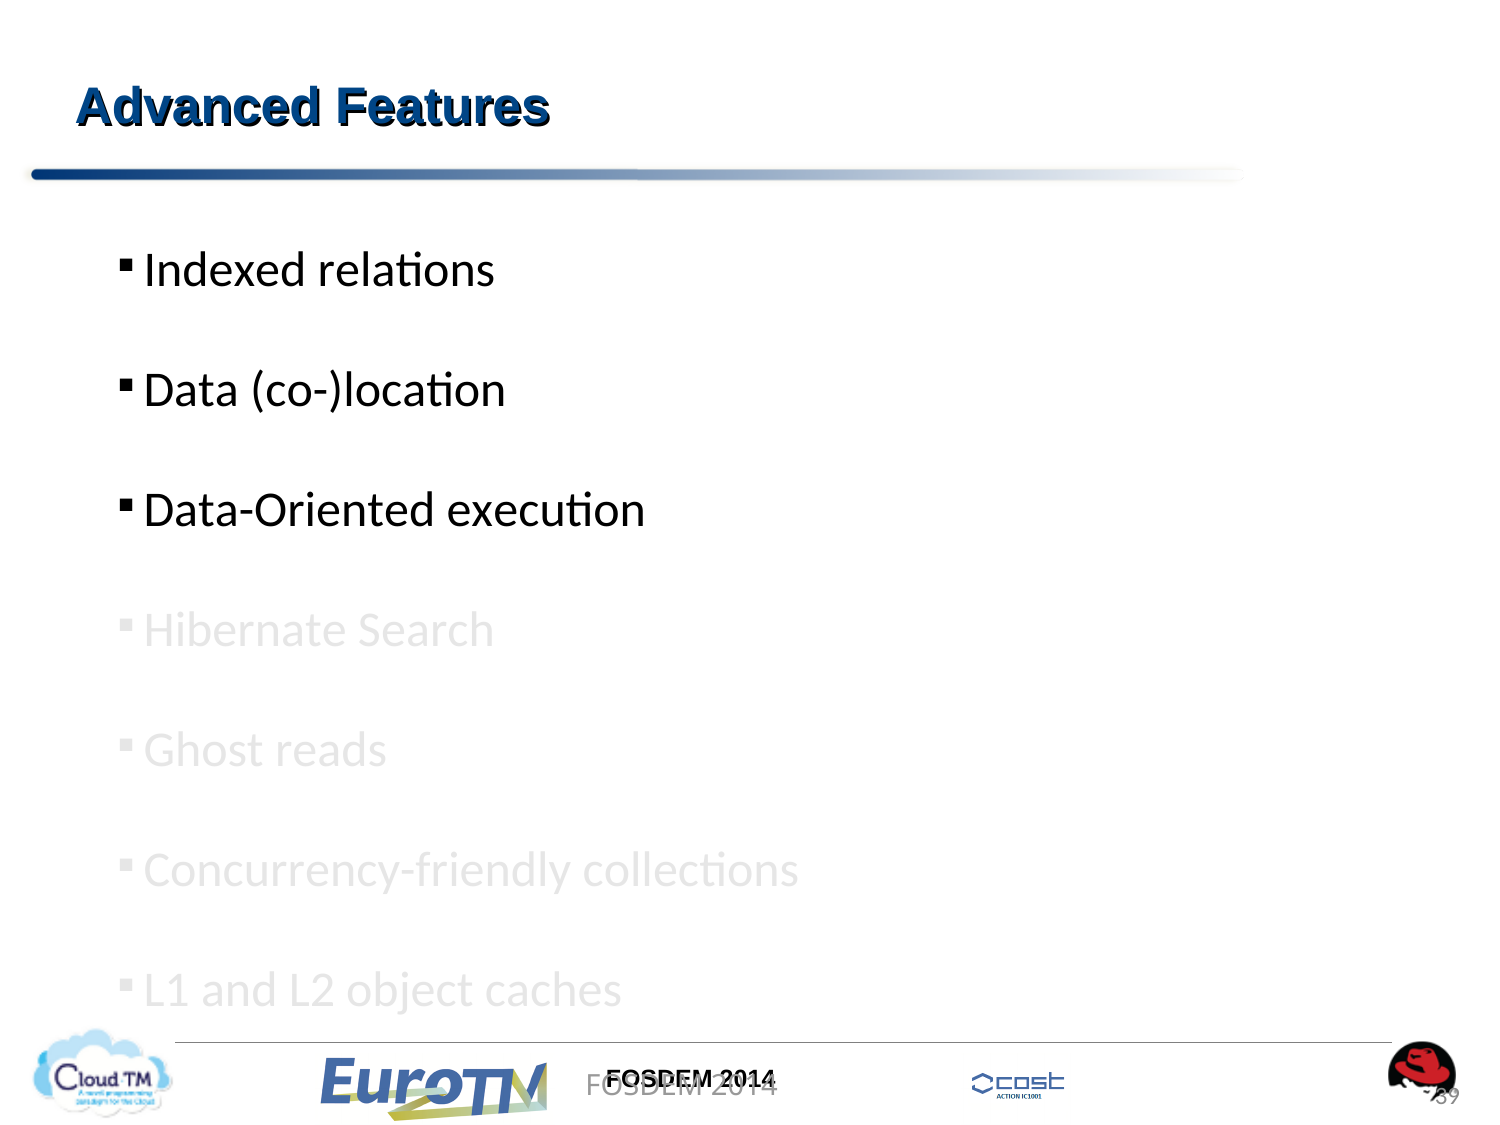

# Advanced Features
 Indexed relations
 Data (co-)location
 Data-Oriented execution
 Hibernate Search
 Ghost reads
 Concurrency-friendly collections
 L1 and L2 object caches
FOSDEM 2014